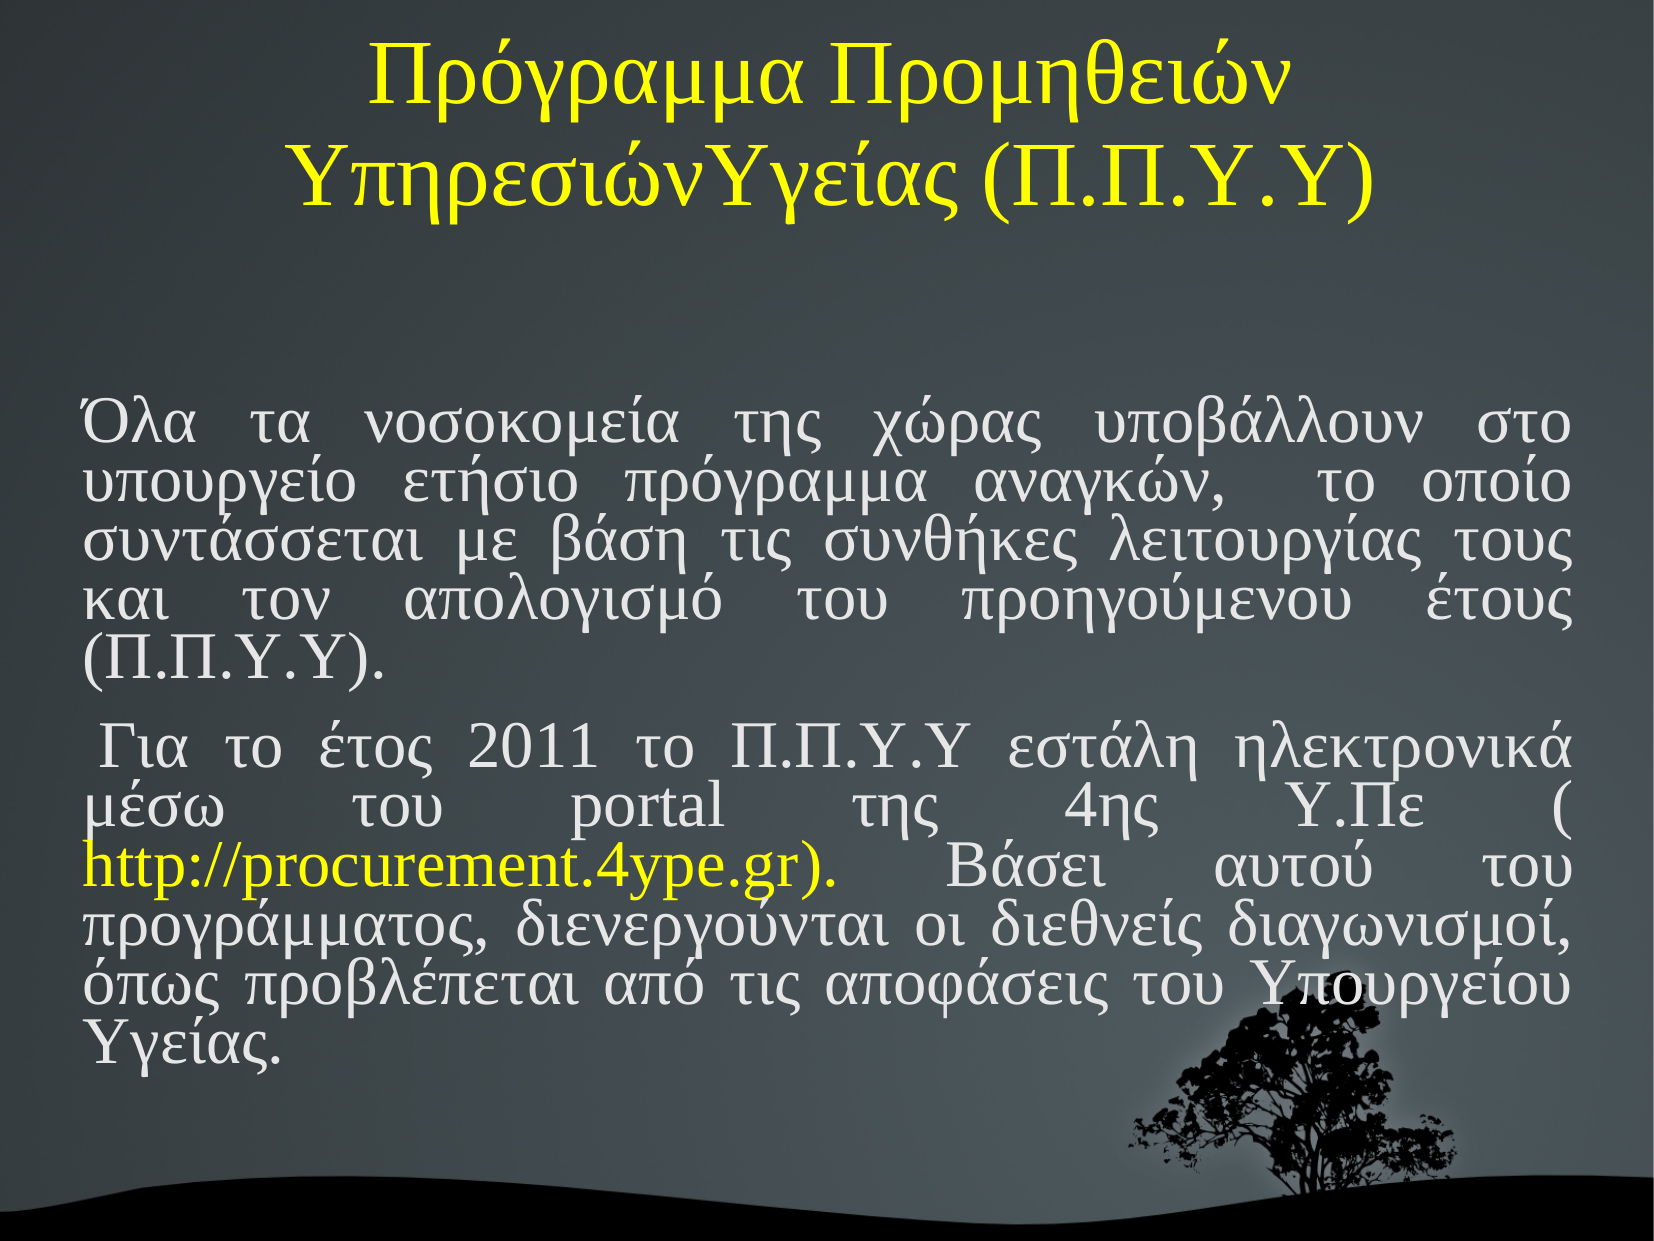

# Πρόγραμμα Προμηθειών ΥπηρεσιώνΥγείας (Π.Π.Υ.Υ)
 Όλα τα νοσοκομεία της χώρας υποβάλλουν στο υπουργείο ετήσιο πρόγραμμα αναγκών, το οποίο συντάσσεται με βάση τις συνθήκες λειτουργίας τους και τον απολογισμό του προηγούμενου έτους (Π.Π.Υ.Υ).
 Για το έτος 2011 το Π.Π.Υ.Υ εστάλη ηλεκτρονικά μέσω του portal της 4ης Υ.Πε (http://procurement.4ype.gr). Βάσει αυτού του προγράμματος, διενεργούνται οι διεθνείς διαγωνισμοί, όπως προβλέπεται από τις αποφάσεις του Υπουργείου Υγείας.